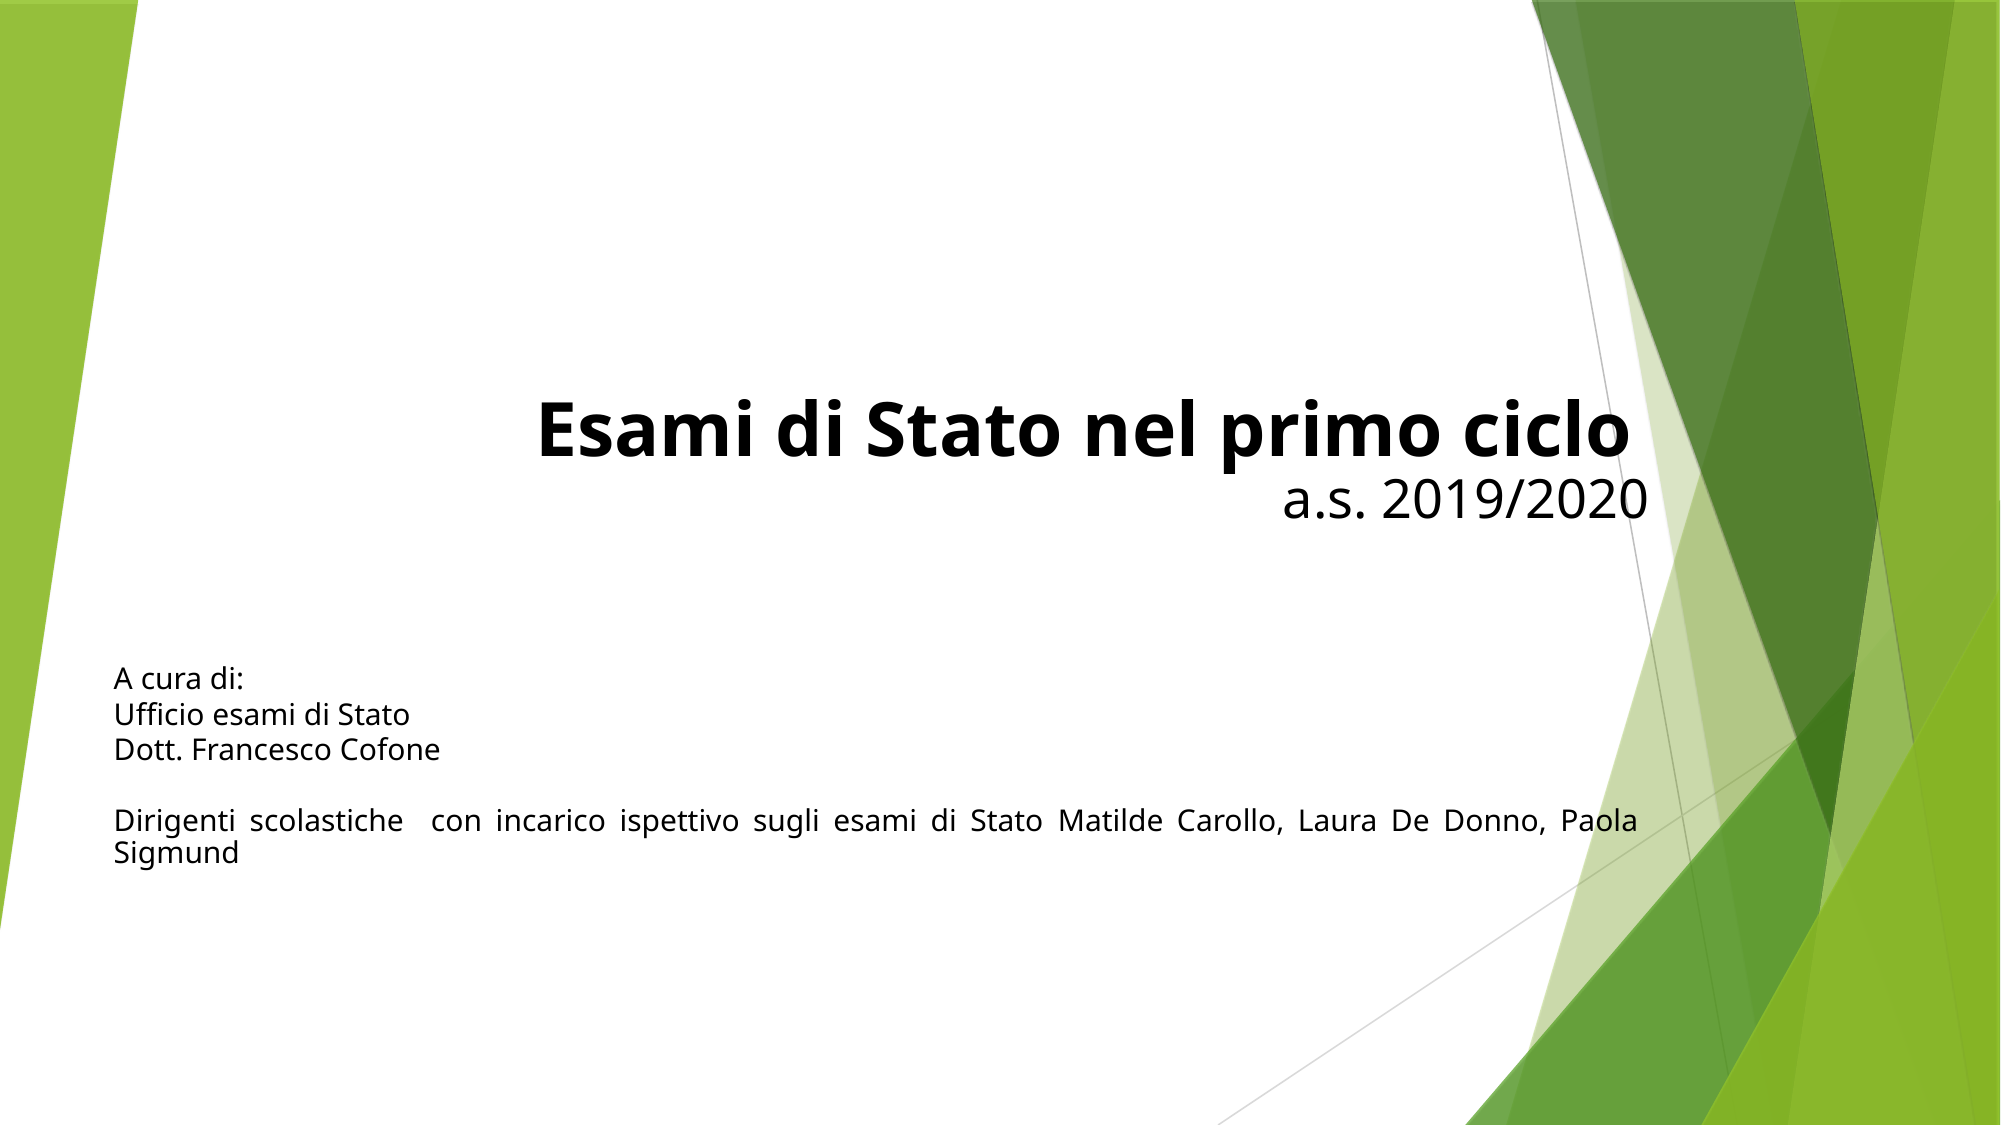

# Esami di Stato nel primo ciclo a.s. 2019/2020
A cura di:
Ufficio esami di Stato
Dott. Francesco Cofone
Dirigenti scolastiche con incarico ispettivo sugli esami di Stato Matilde Carollo, Laura De Donno, Paola Sigmund